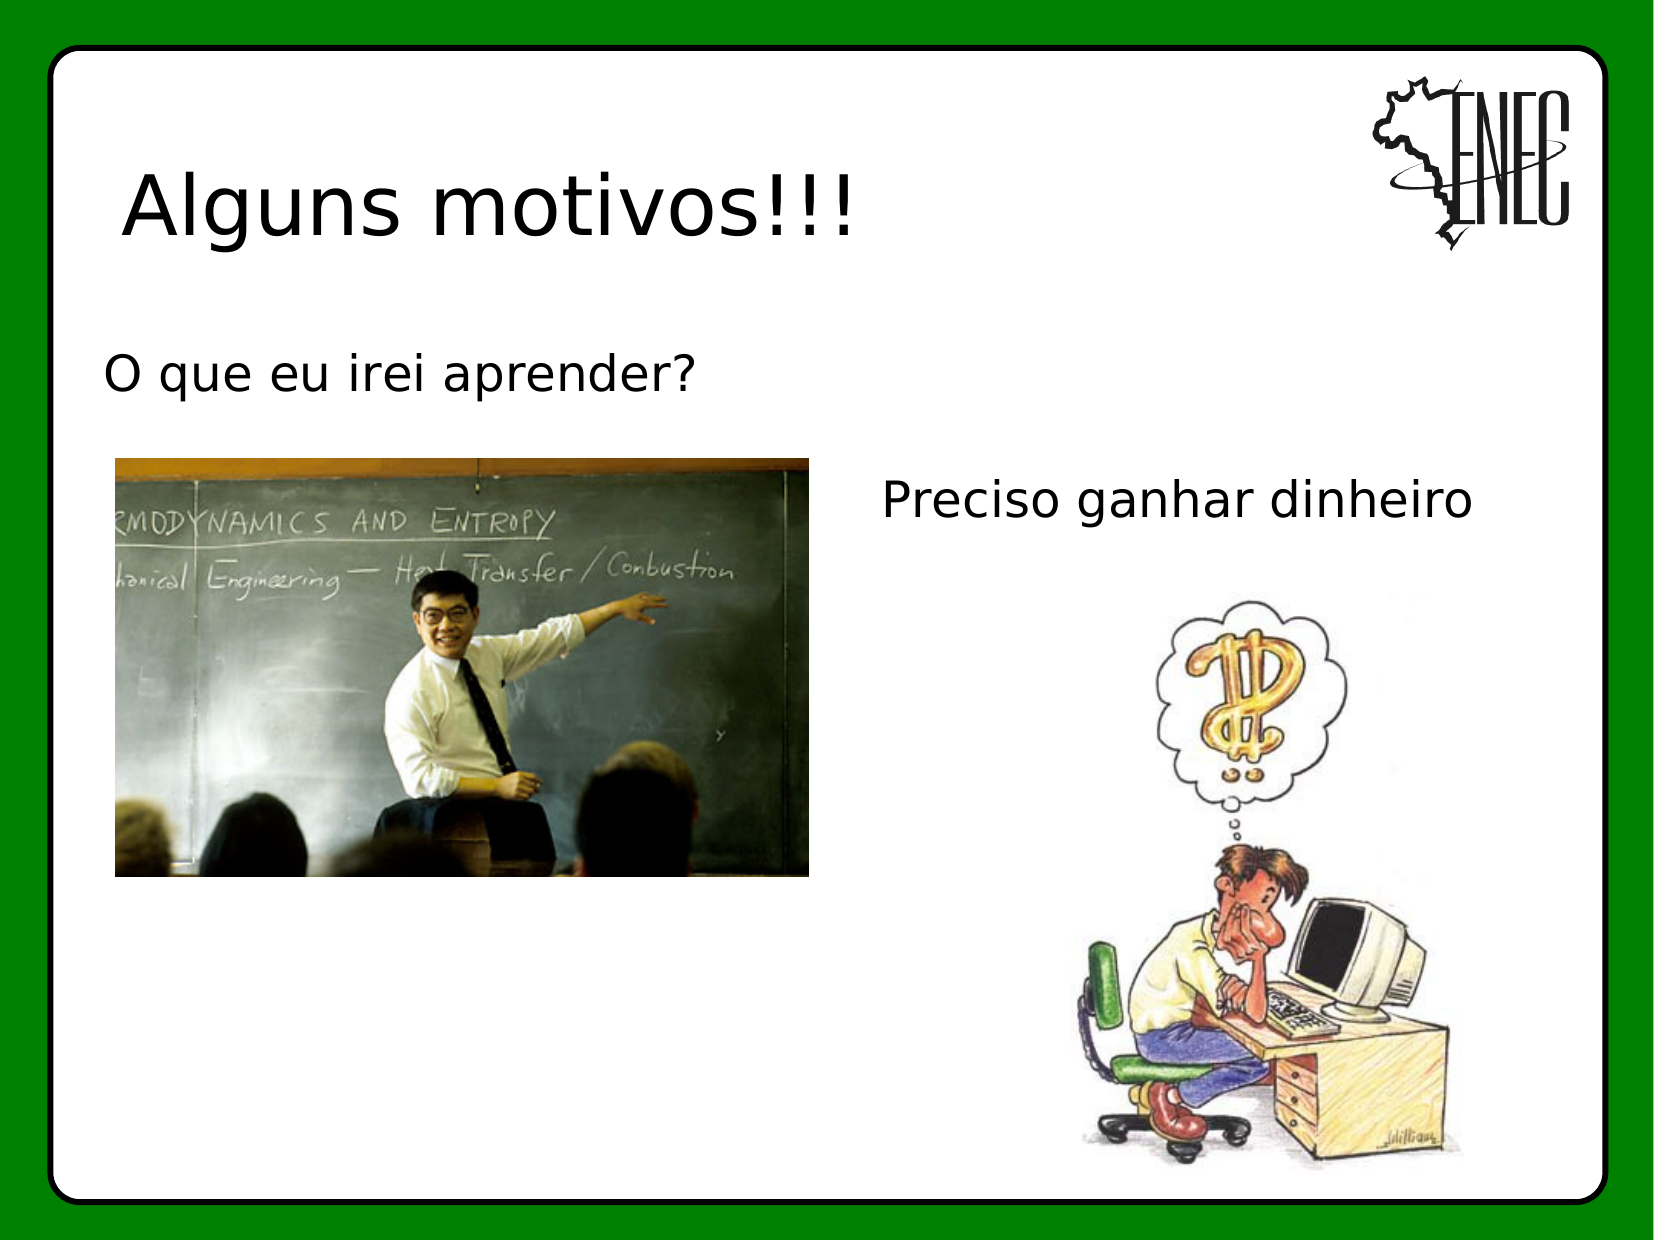

# Alguns motivos!!!
O que eu irei aprender?
Preciso ganhar dinheiro